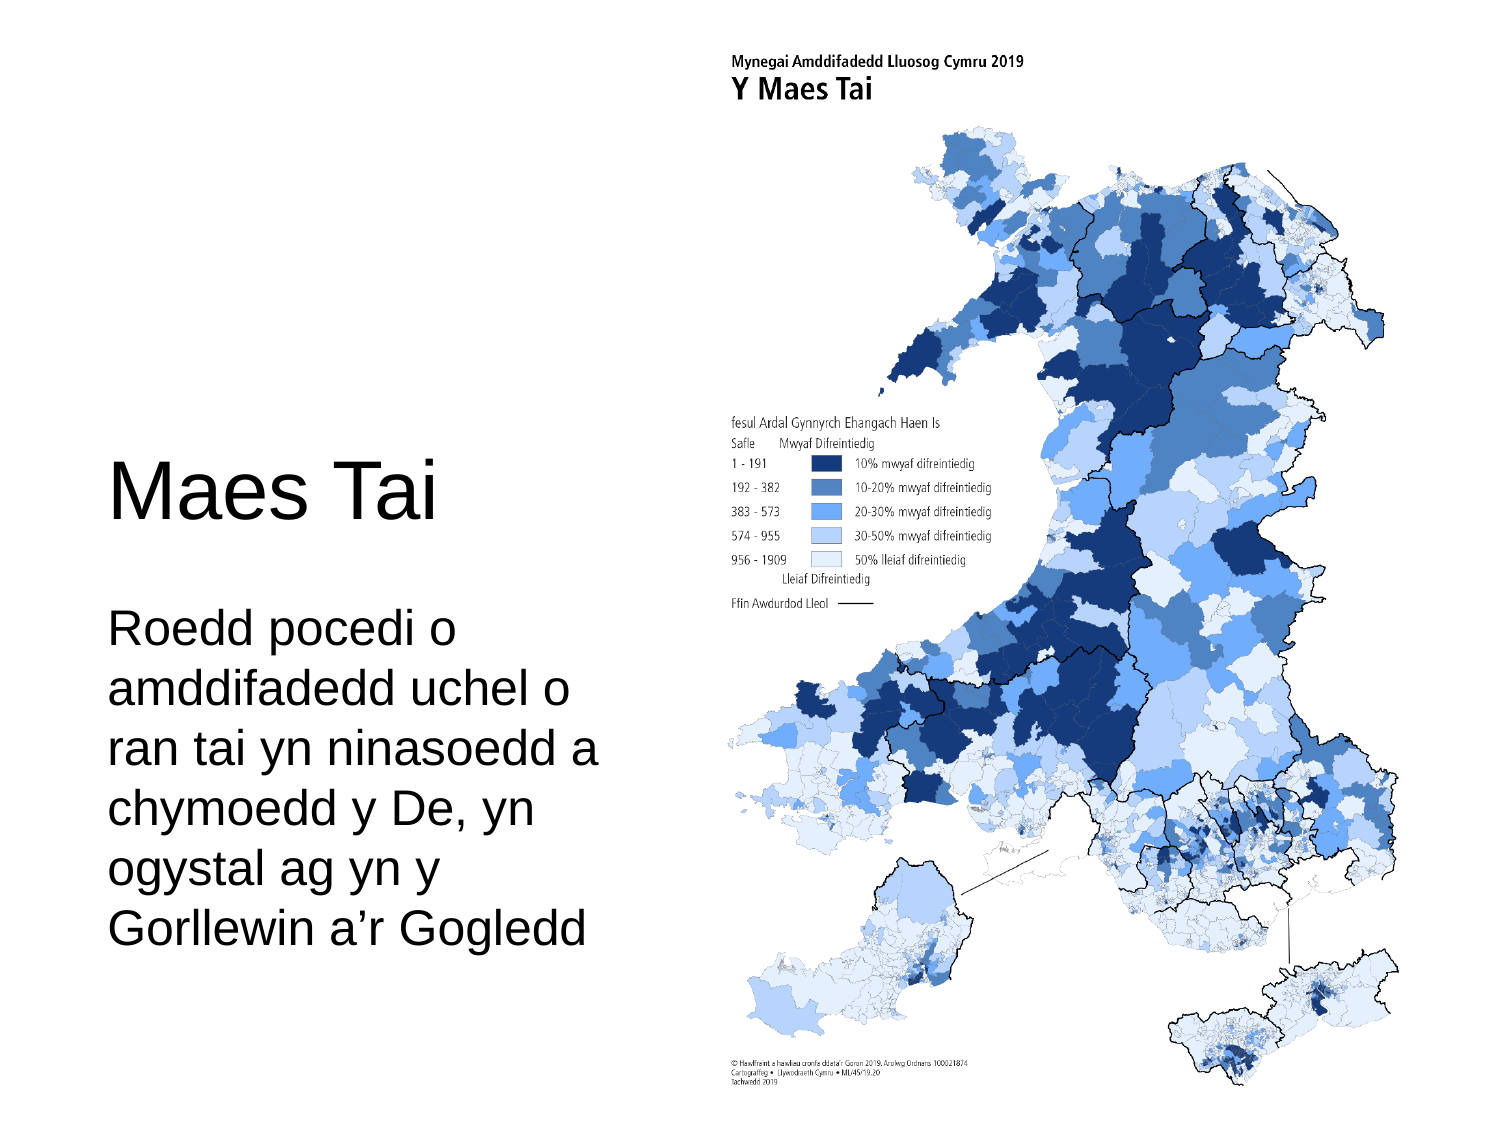

# Maes Tai Roedd pocedi o amddifadedd uchel o ran tai yn ninasoedd a chymoedd y De, yn ogystal ag yn y Gorllewin a’r Gogledd